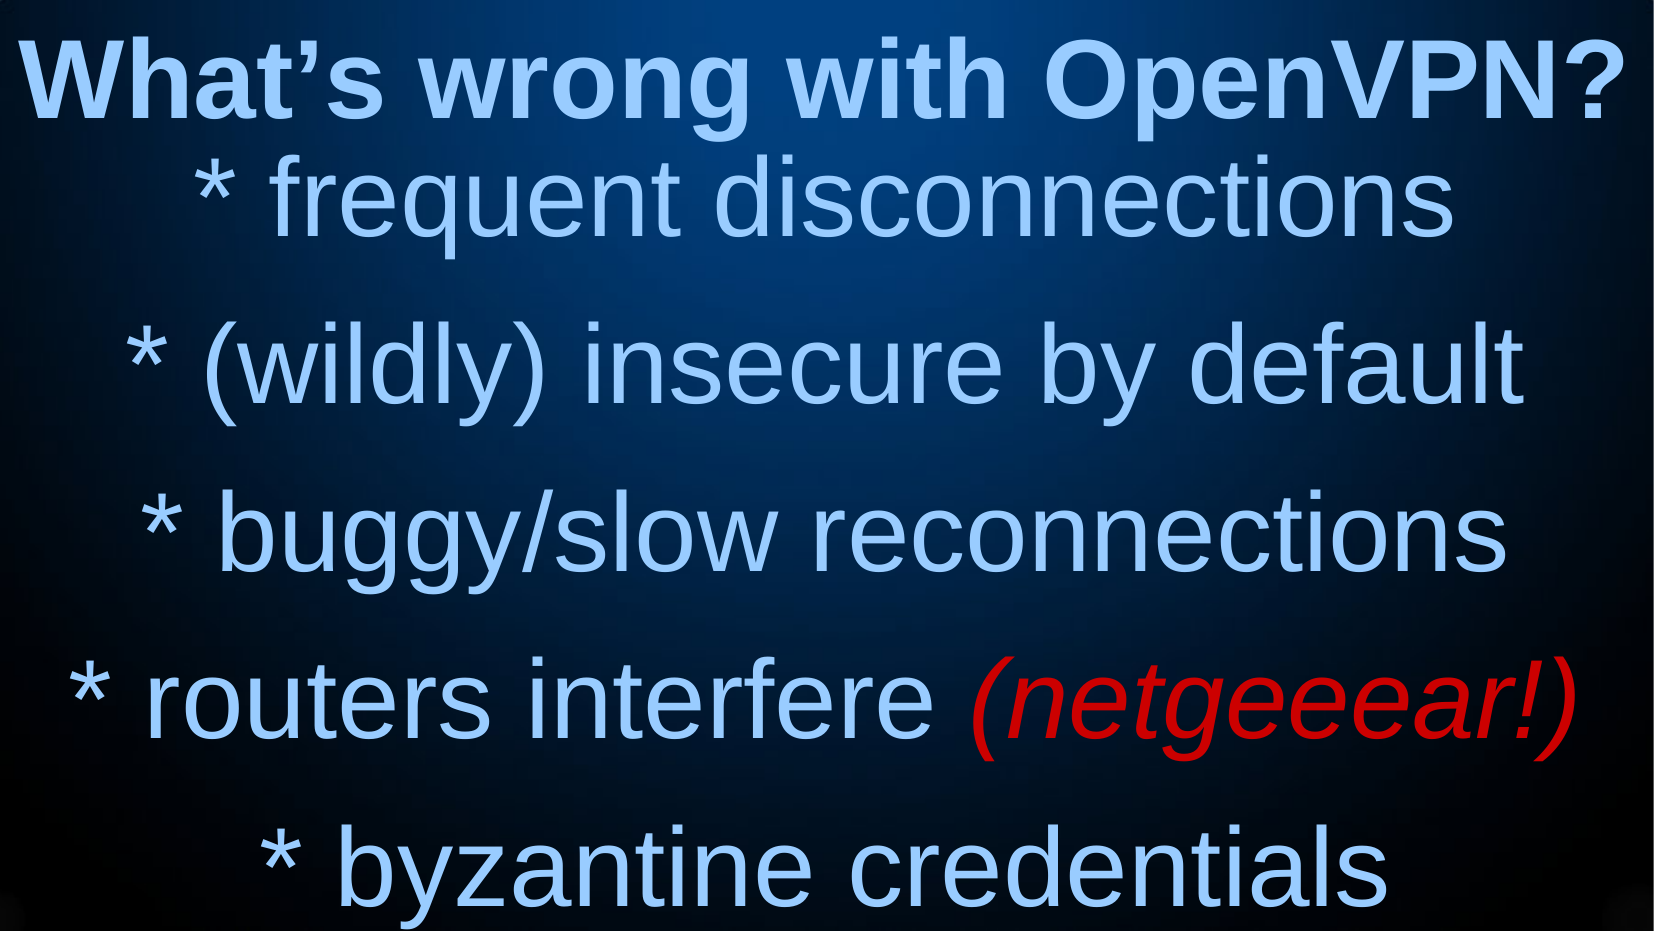

# What’s wrong with OpenVPN?
* frequent disconnections
* (wildly) insecure by default
* buggy/slow reconnections
* routers interfere (netgeeear!)
* byzantine credentials